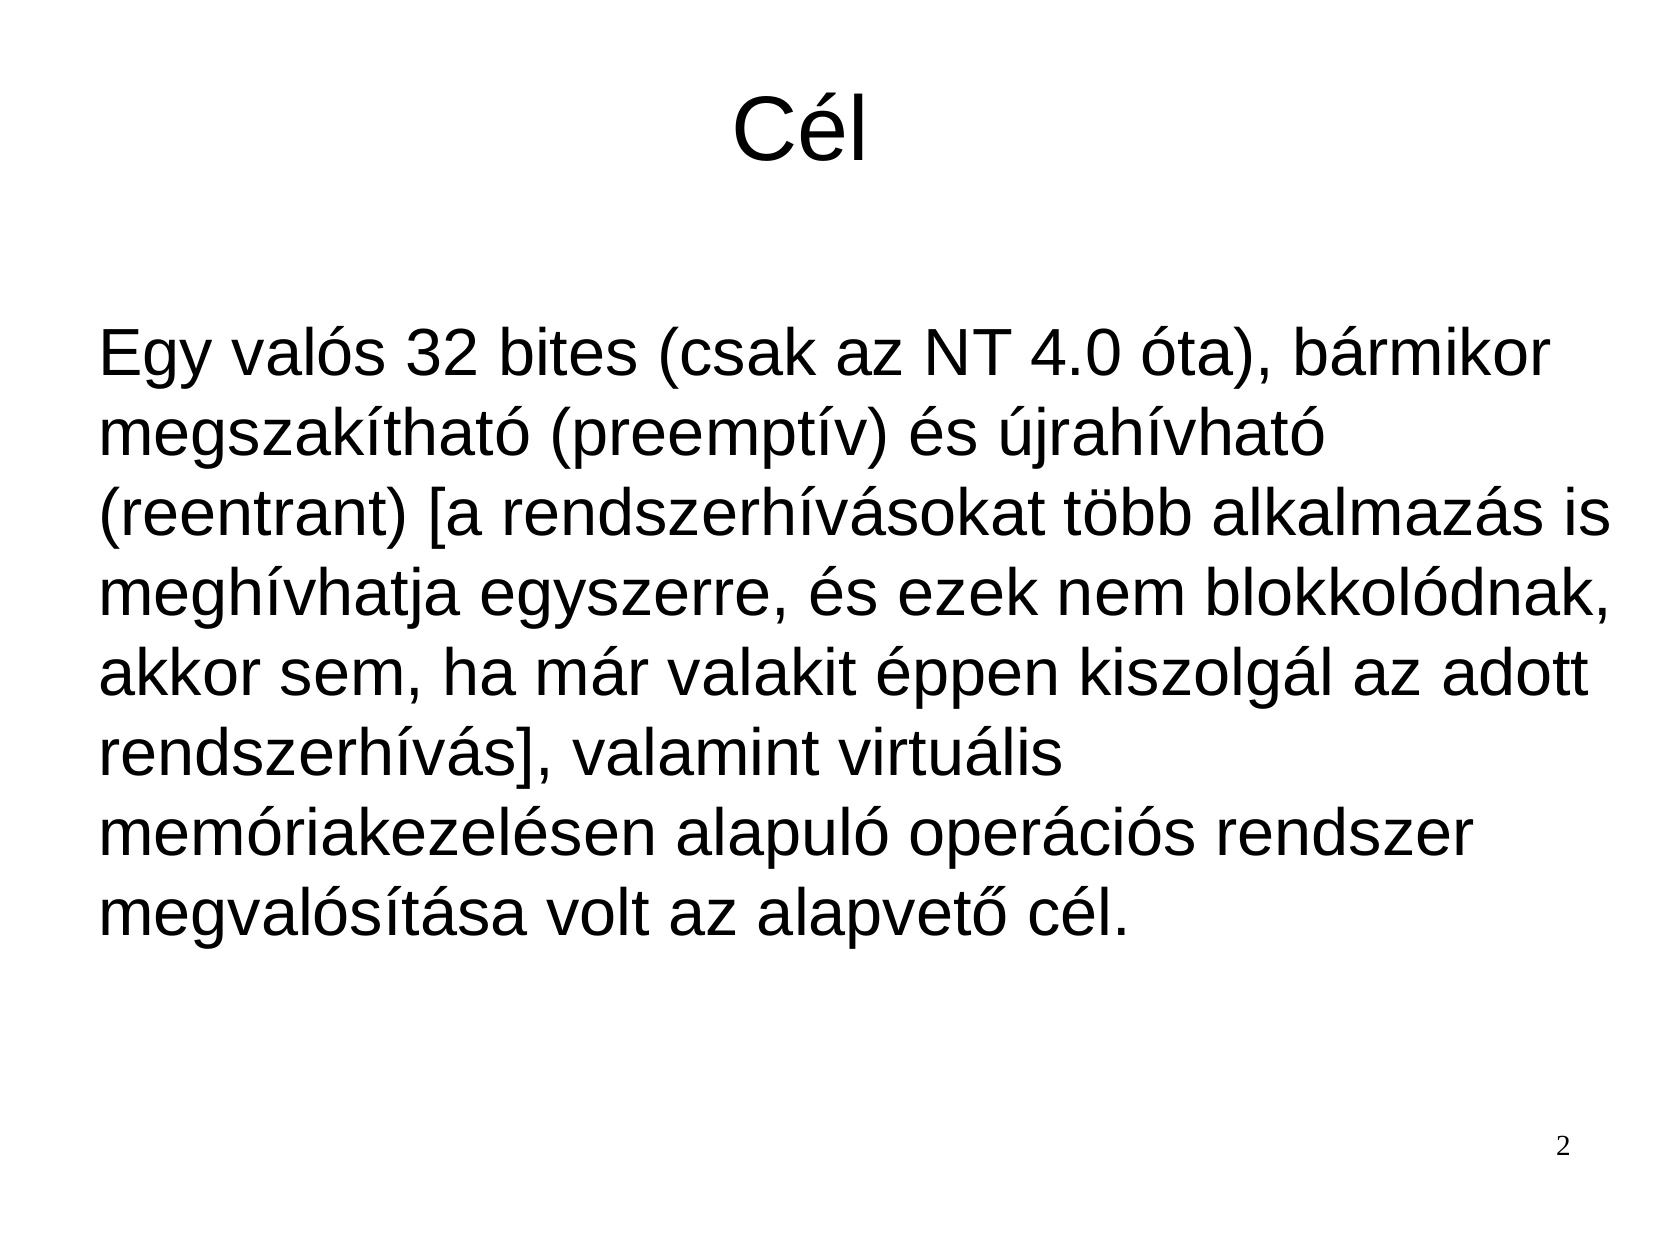

# Cél
Egy valós 32 bites (csak az NT 4.0 óta), bármikor megszakítható (preemptív) és újrahívható (reentrant) [a rendszerhívásokat több alkalmazás is meghívhatja egyszerre, és ezek nem blokkolódnak, akkor sem, ha már valakit éppen kiszolgál az adott rendszerhívás], valamint virtuális memóriakezelésen alapuló operációs rendszer megvalósítása volt az alapvető cél.
2